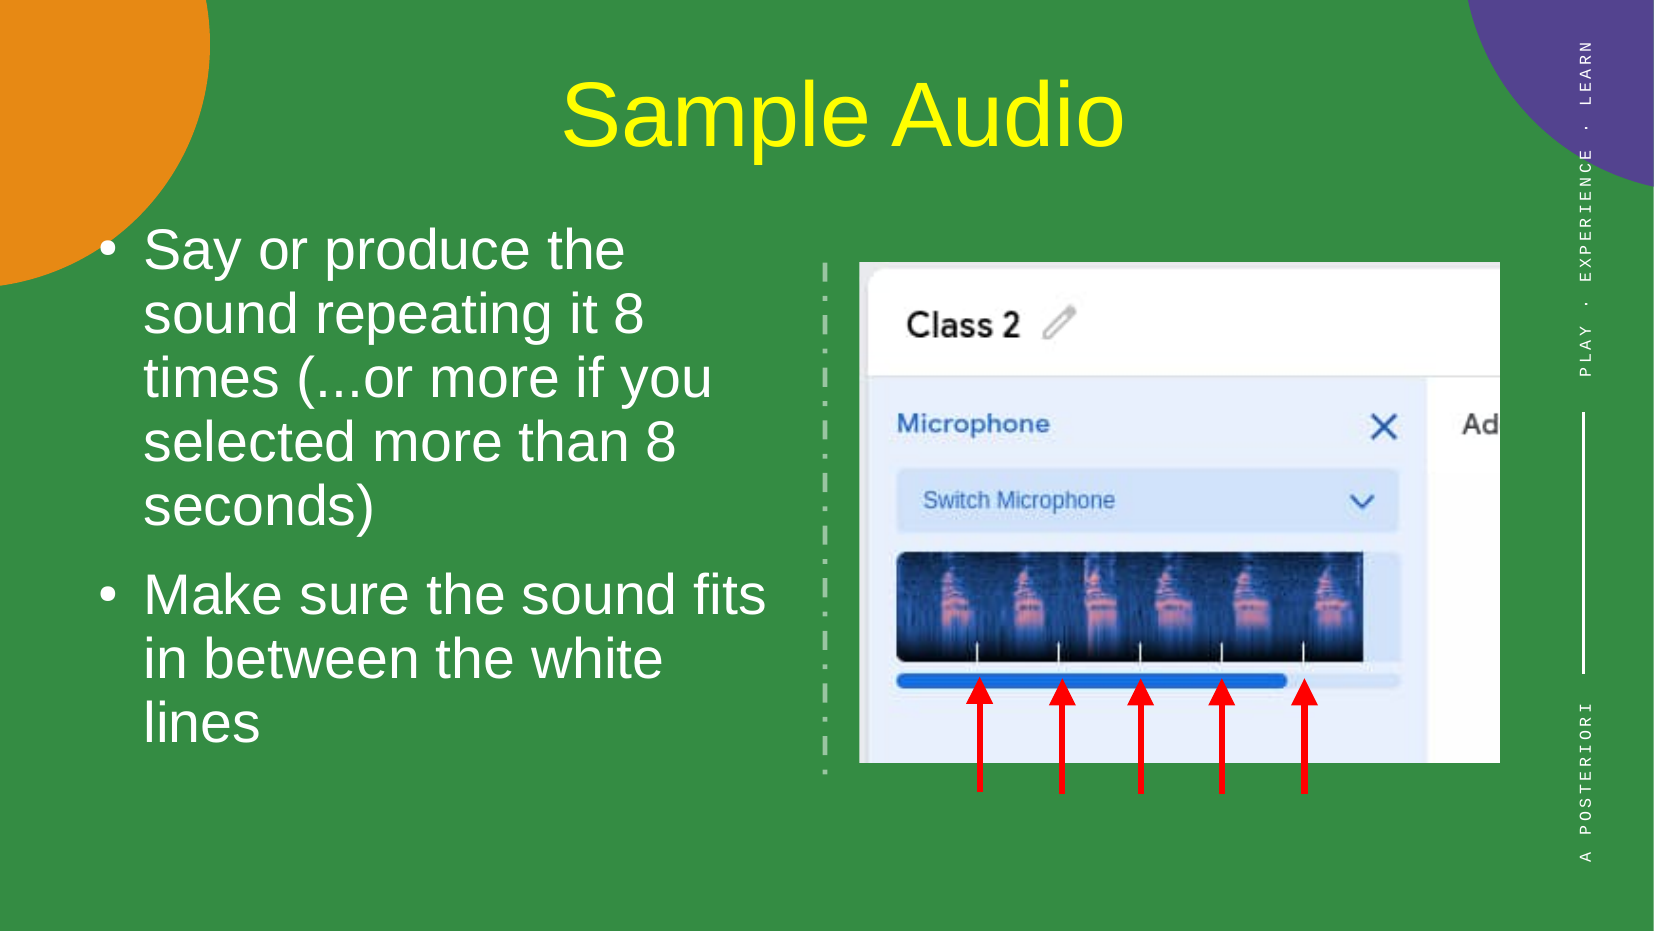

# Sample Audio
Say or produce the sound repeating it 8 times (...or more if you selected more than 8 seconds)
Make sure the sound fits in between the white lines